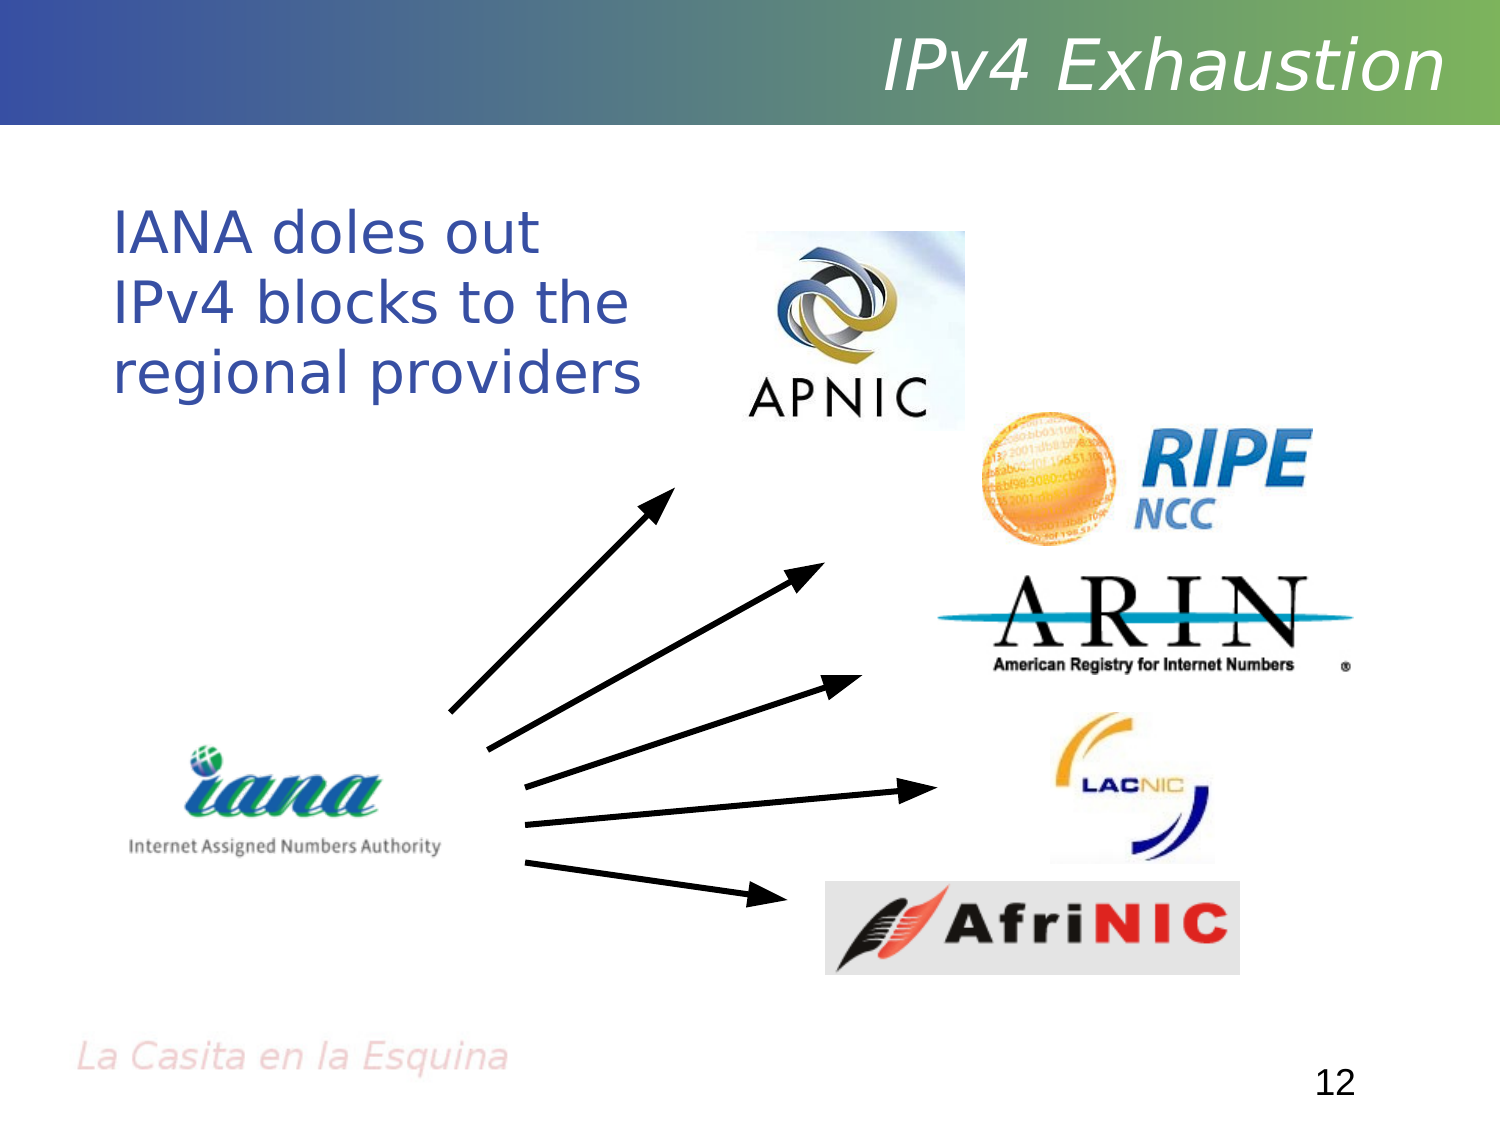

# IPv4 Exhaustion
IANA doles out
IPv4 blocks to the
regional providers
12